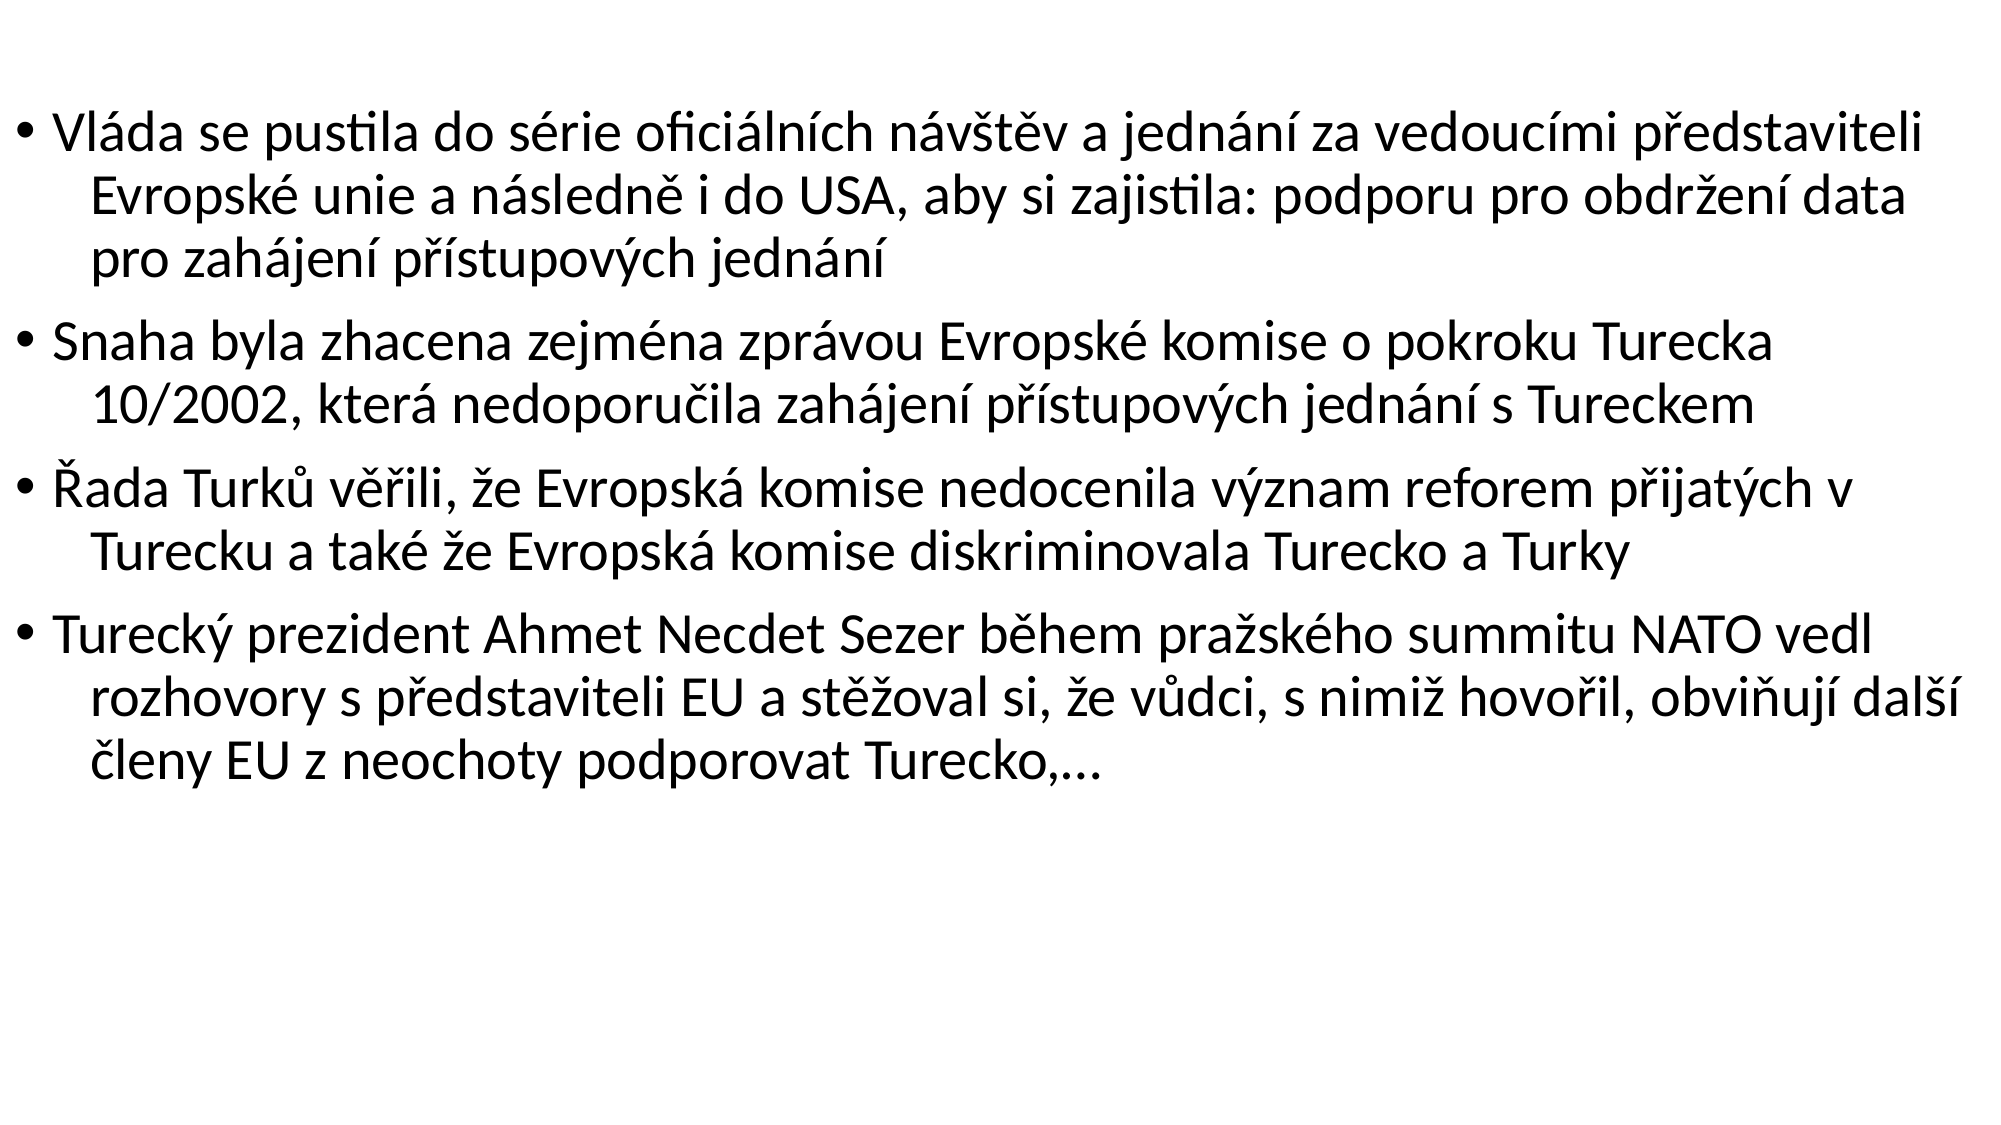

#
Vláda se pustila do série oficiálních návštěv a jednání za vedoucími představiteli Evropské unie a následně i do USA, aby si zajistila: podporu pro obdržení data pro zahájení přístupových jednání
Snaha byla zhacena zejména zprávou Evropské komise o pokroku Turecka 10/2002, která nedoporučila zahájení přístupových jednání s Tureckem
Řada Turků věřili, že Evropská komise nedocenila význam reforem přijatých v Turecku a také že Evropská komise diskriminovala Turecko a Turky
Turecký prezident Ahmet Necdet Sezer během pražského summitu NATO vedl rozhovory s představiteli EU a stěžoval si, že vůdci, s nimiž hovořil, obviňují další členy EU z neochoty podporovat Turecko,…